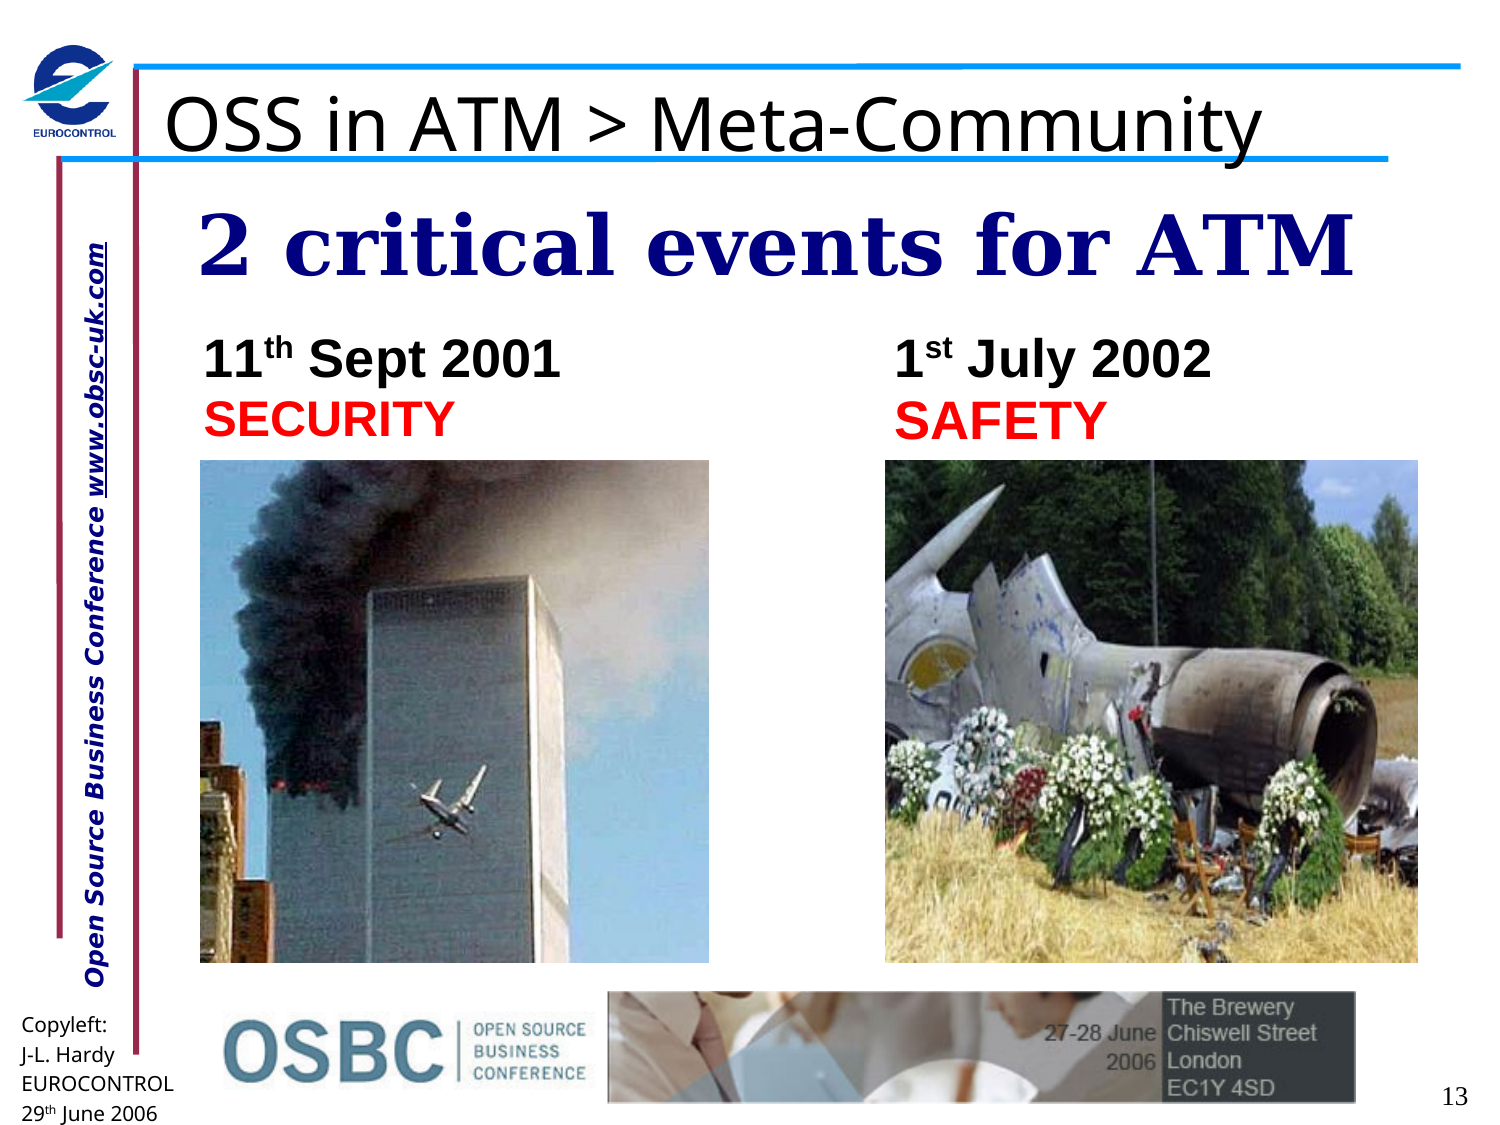

11th Sept 2001
SECURITY
1st July 2002
SAFETY
# 2 critical events for ATM